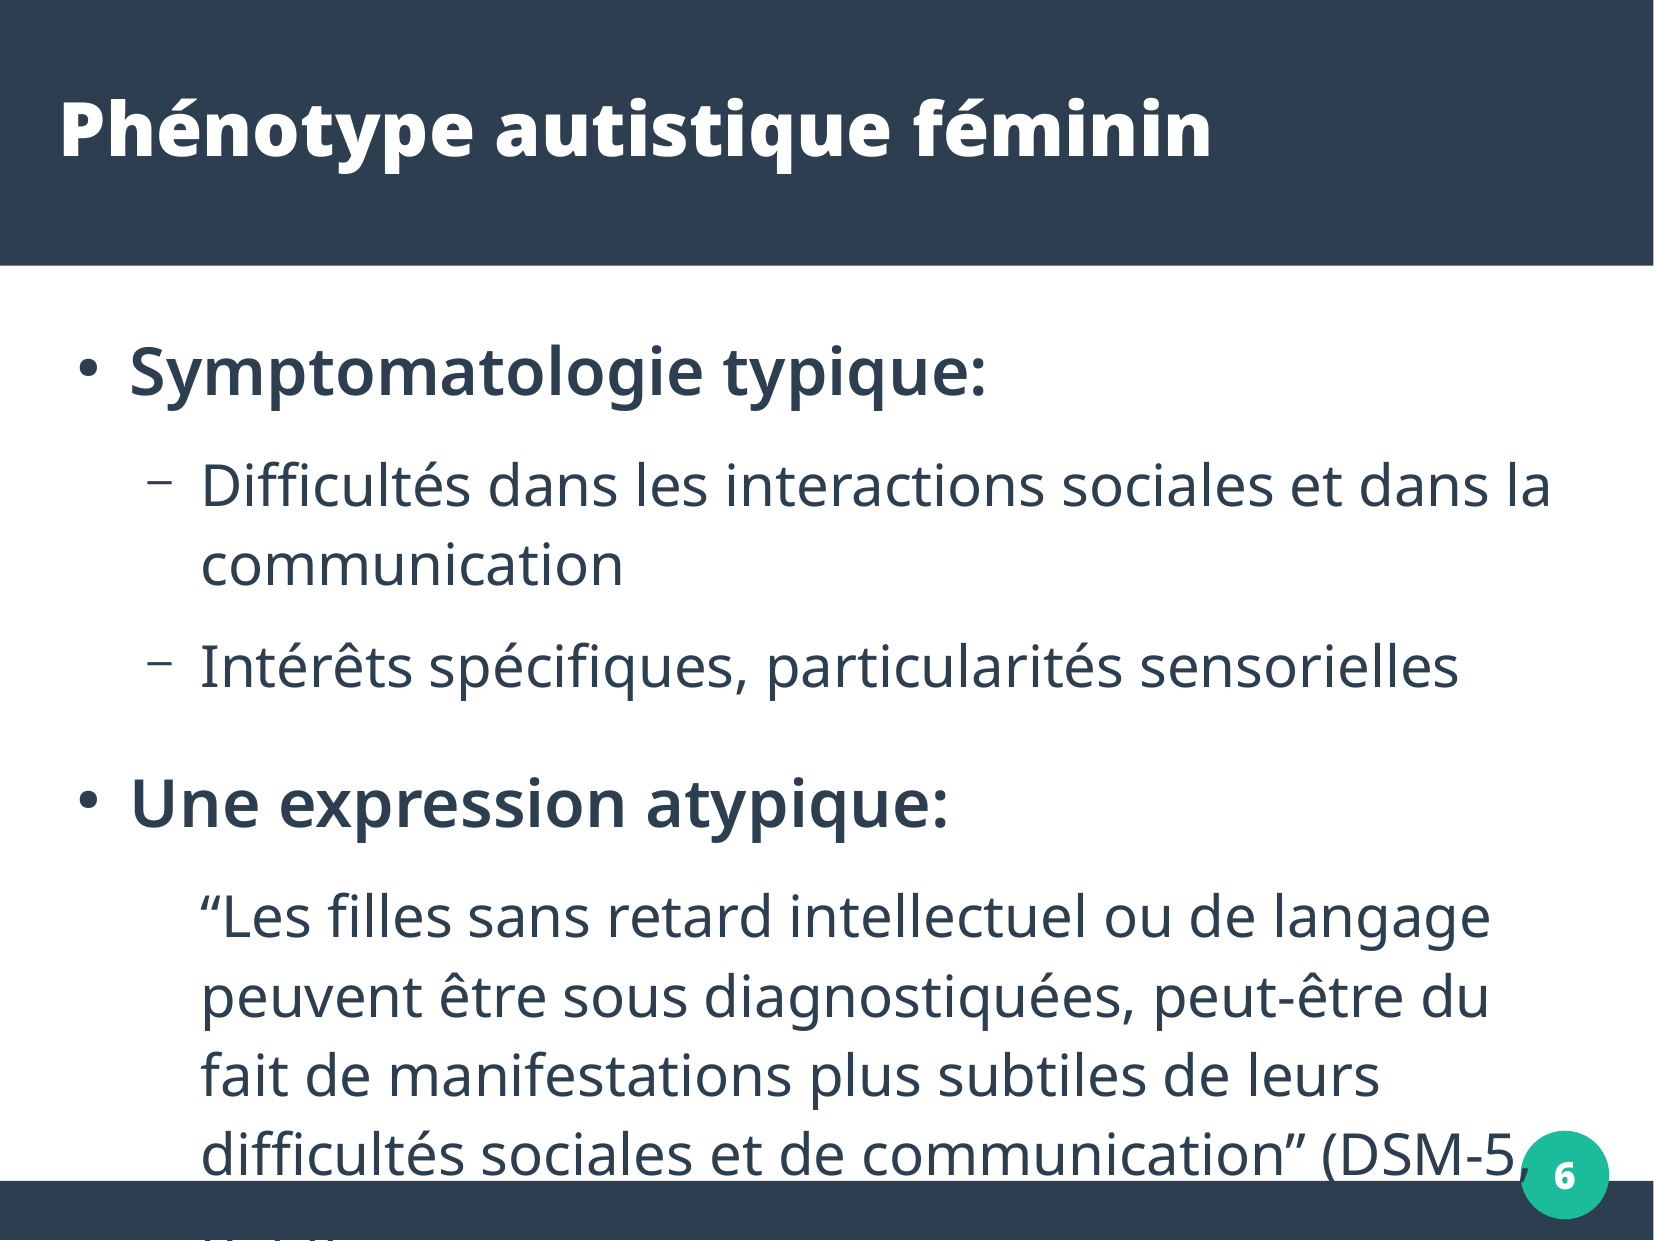

# Phénotype autistique féminin
Symptomatologie typique:
Difficultés dans les interactions sociales et dans la communication
Intérêts spécifiques, particularités sensorielles
Une expression atypique:
“Les filles sans retard intellectuel ou de langage peuvent être sous diagnostiquées, peut-être du fait de manifestations plus subtiles de leurs difficultés sociales et de communication” (DSM-5, p.95)
6